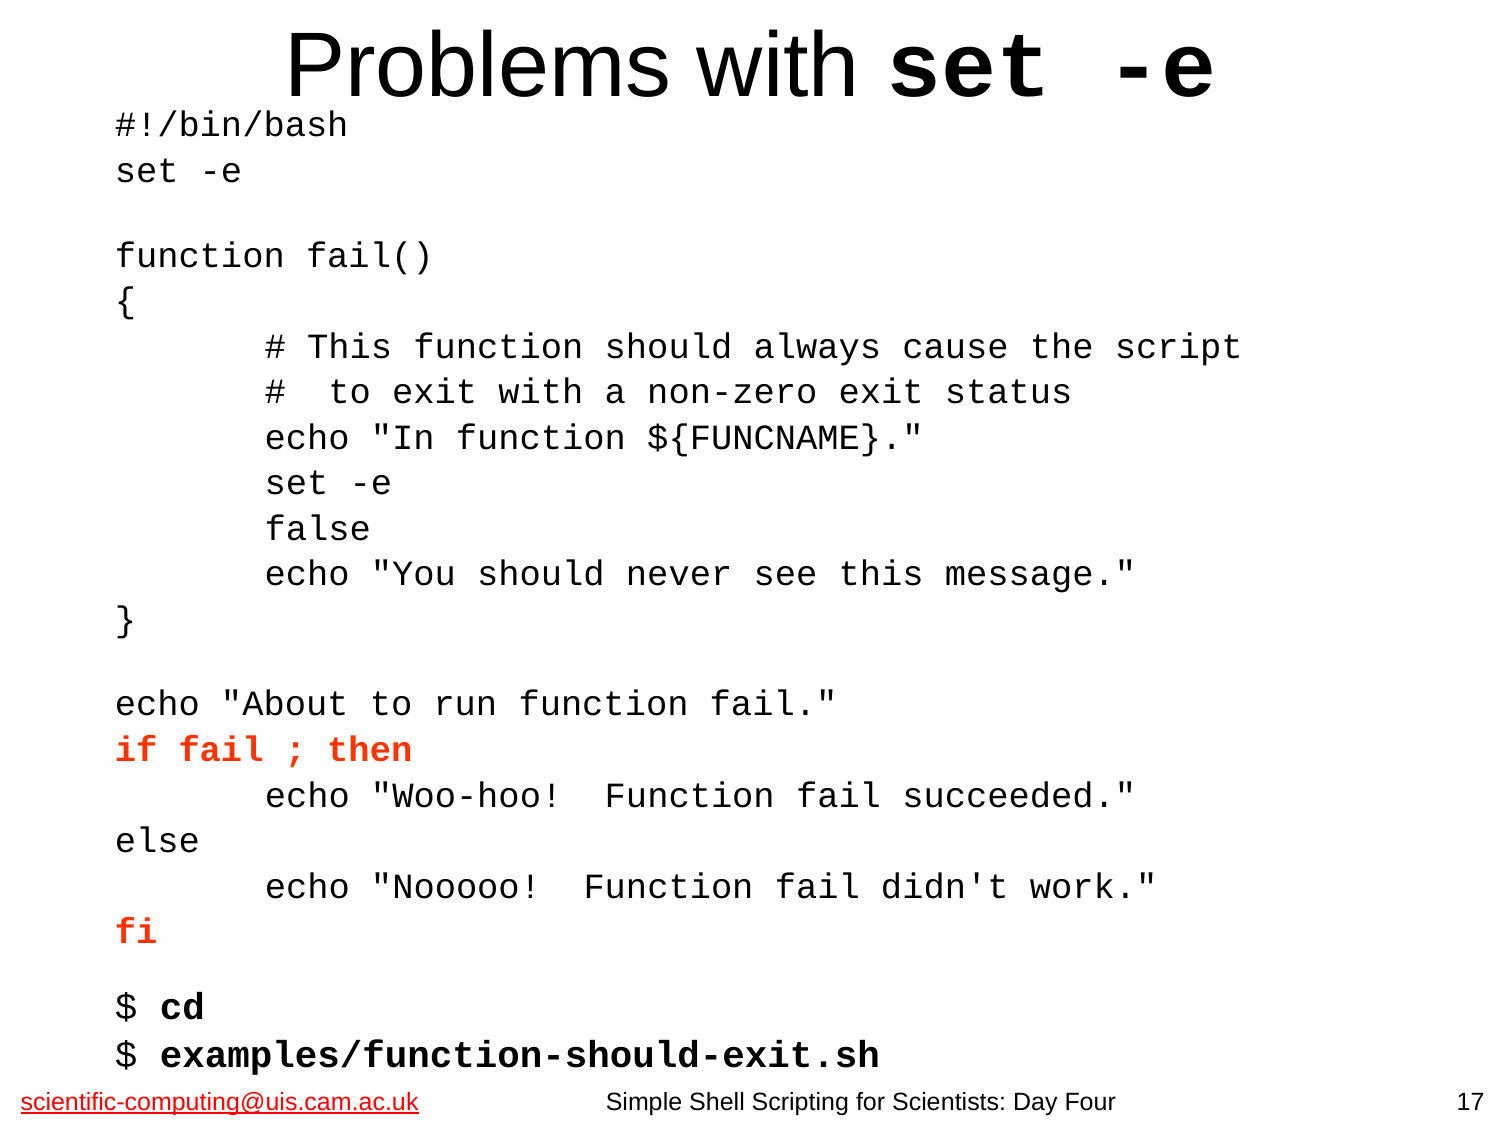

# Problems with set -e
#!/bin/bash
set -e
function fail()
{
	# This function should always cause the script
	# to exit with a non-zero exit status
	echo "In function ${FUNCNAME}."
	set -e
	false
	echo "You should never see this message."
}
echo "About to run function fail."
if fail ; then
	echo "Woo-hoo! Function fail succeeded."
else
	echo "Nooooo! Function fail didn't work."
fi
$ cd
$ examples/function-should-exit.sh
escience-support@ucs.cam.ac.uk	Simple Shell Scripting for Scientists: Day Three
17